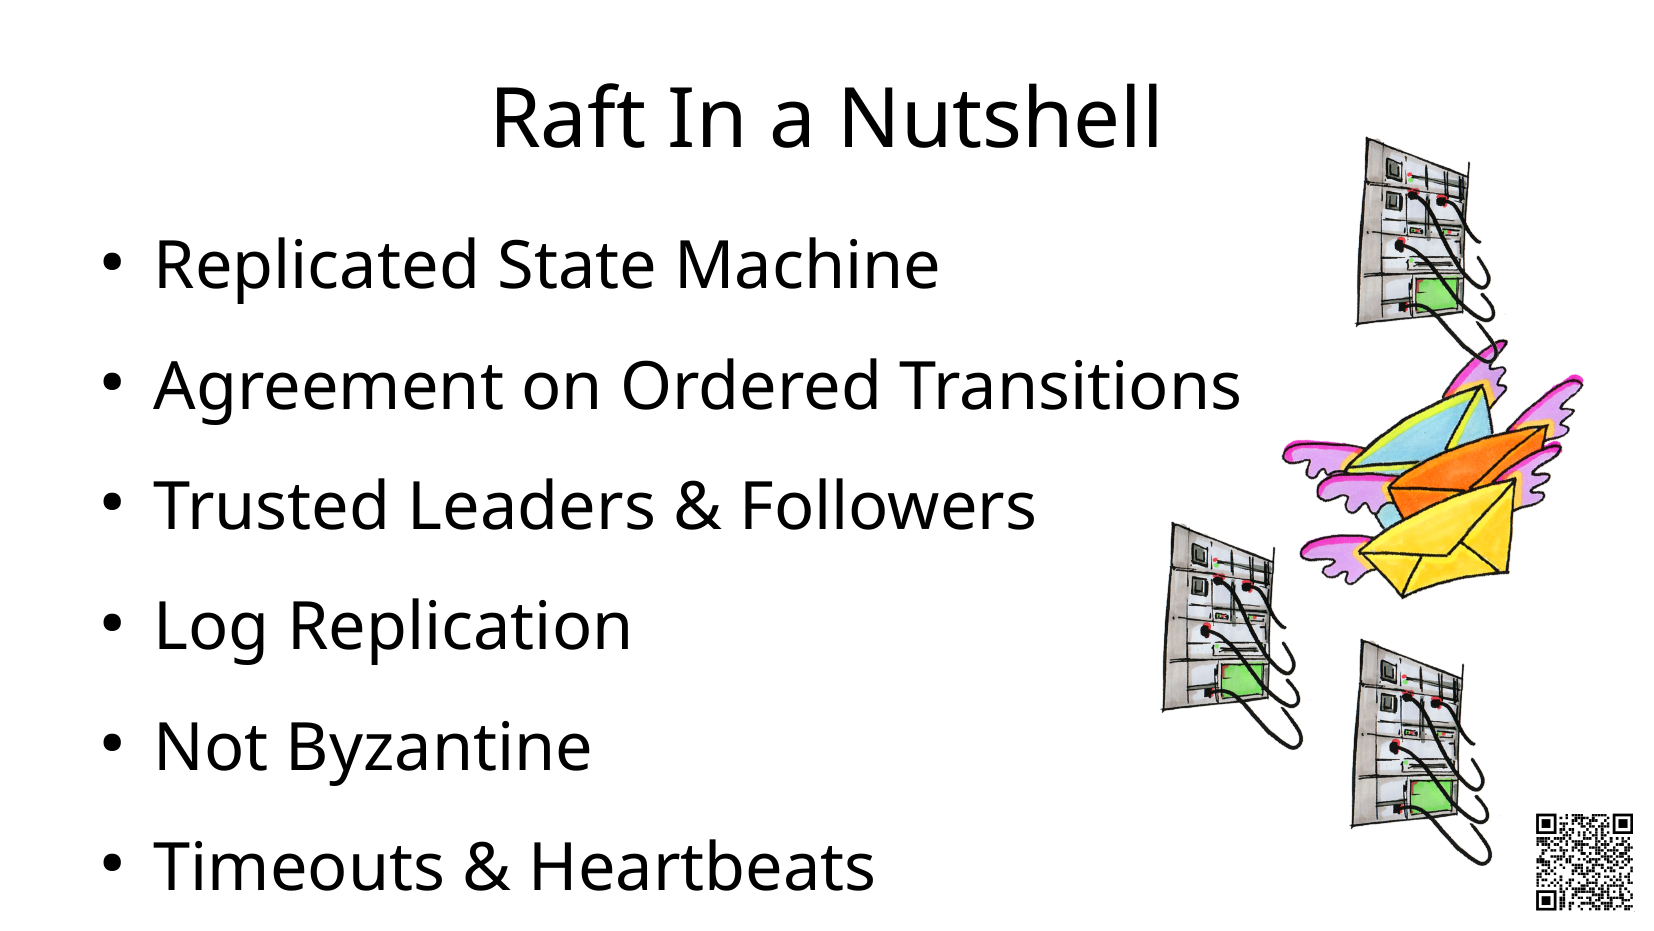

Raft In a Nutshell
# Replicated State Machine
Agreement on Ordered Transitions
Trusted Leaders & Followers
Log Replication
Not Byzantine
Timeouts & Heartbeats